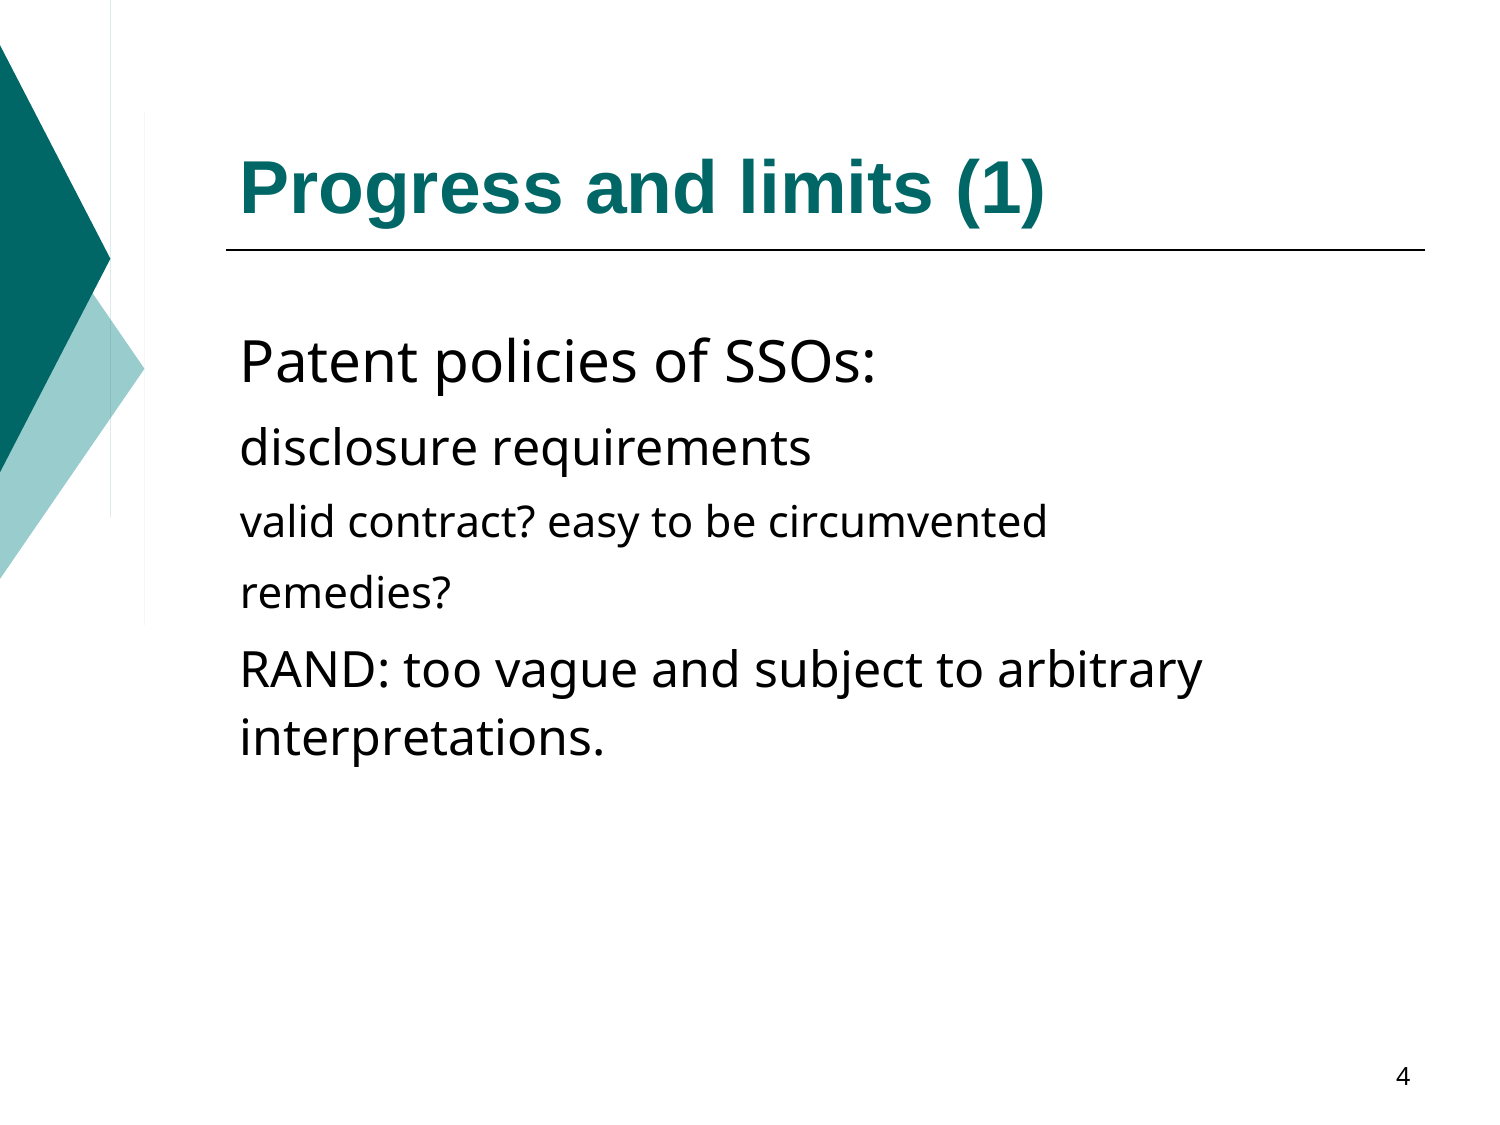

# Progress and limits (1)
Patent policies of SSOs:
disclosure requirements
valid contract? easy to be circumvented
remedies?
RAND: too vague and subject to arbitrary interpretations.
4